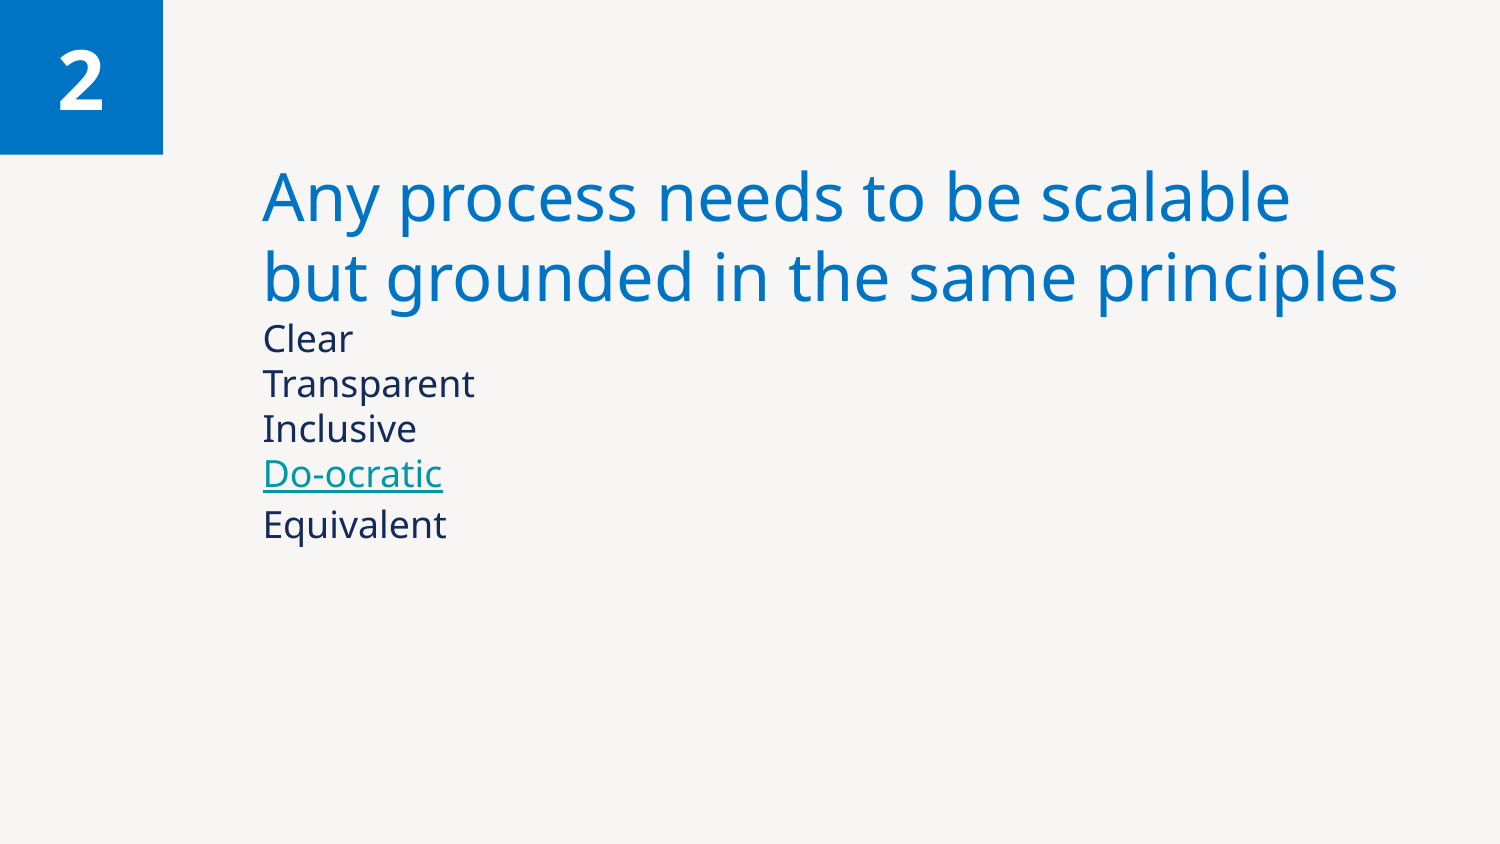

2
# Any process needs to be scalable but grounded in the same principles Clear Transparent Inclusive Do-ocratic Equivalent